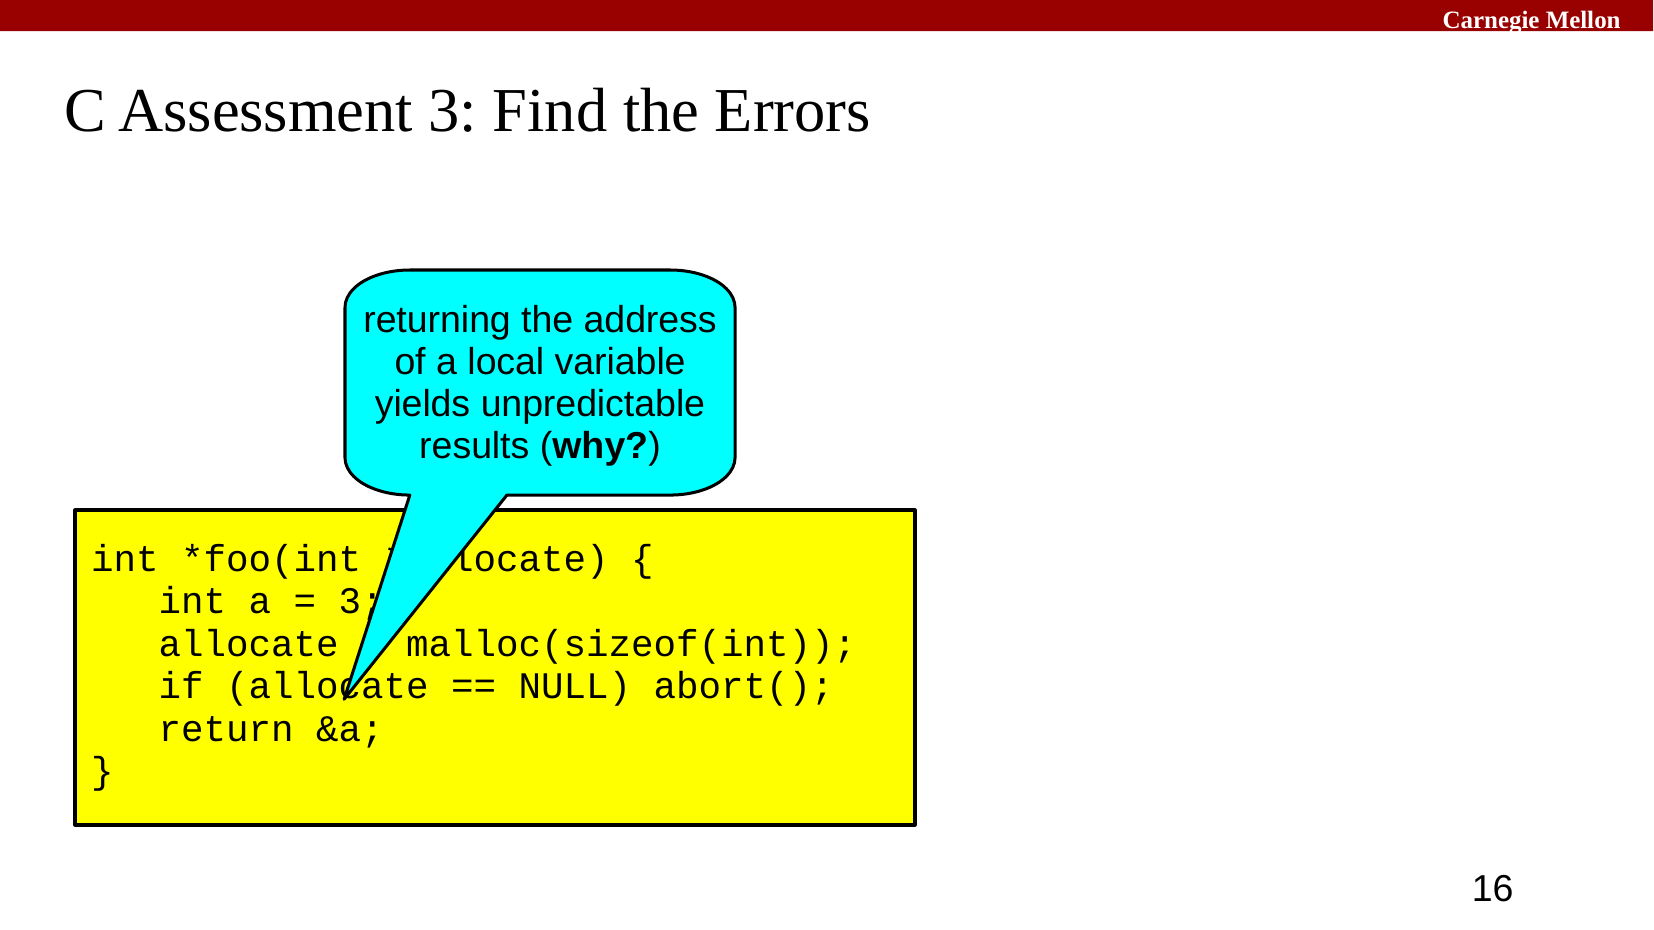

# C Assessment 3: Find the Errors
returning the address
of a local variable
yields unpredictable
results (why?)
int *foo(int *allocate) {
 int a = 3;
 allocate = malloc(sizeof(int));
 if (allocate == NULL) abort();
 return &a;
}